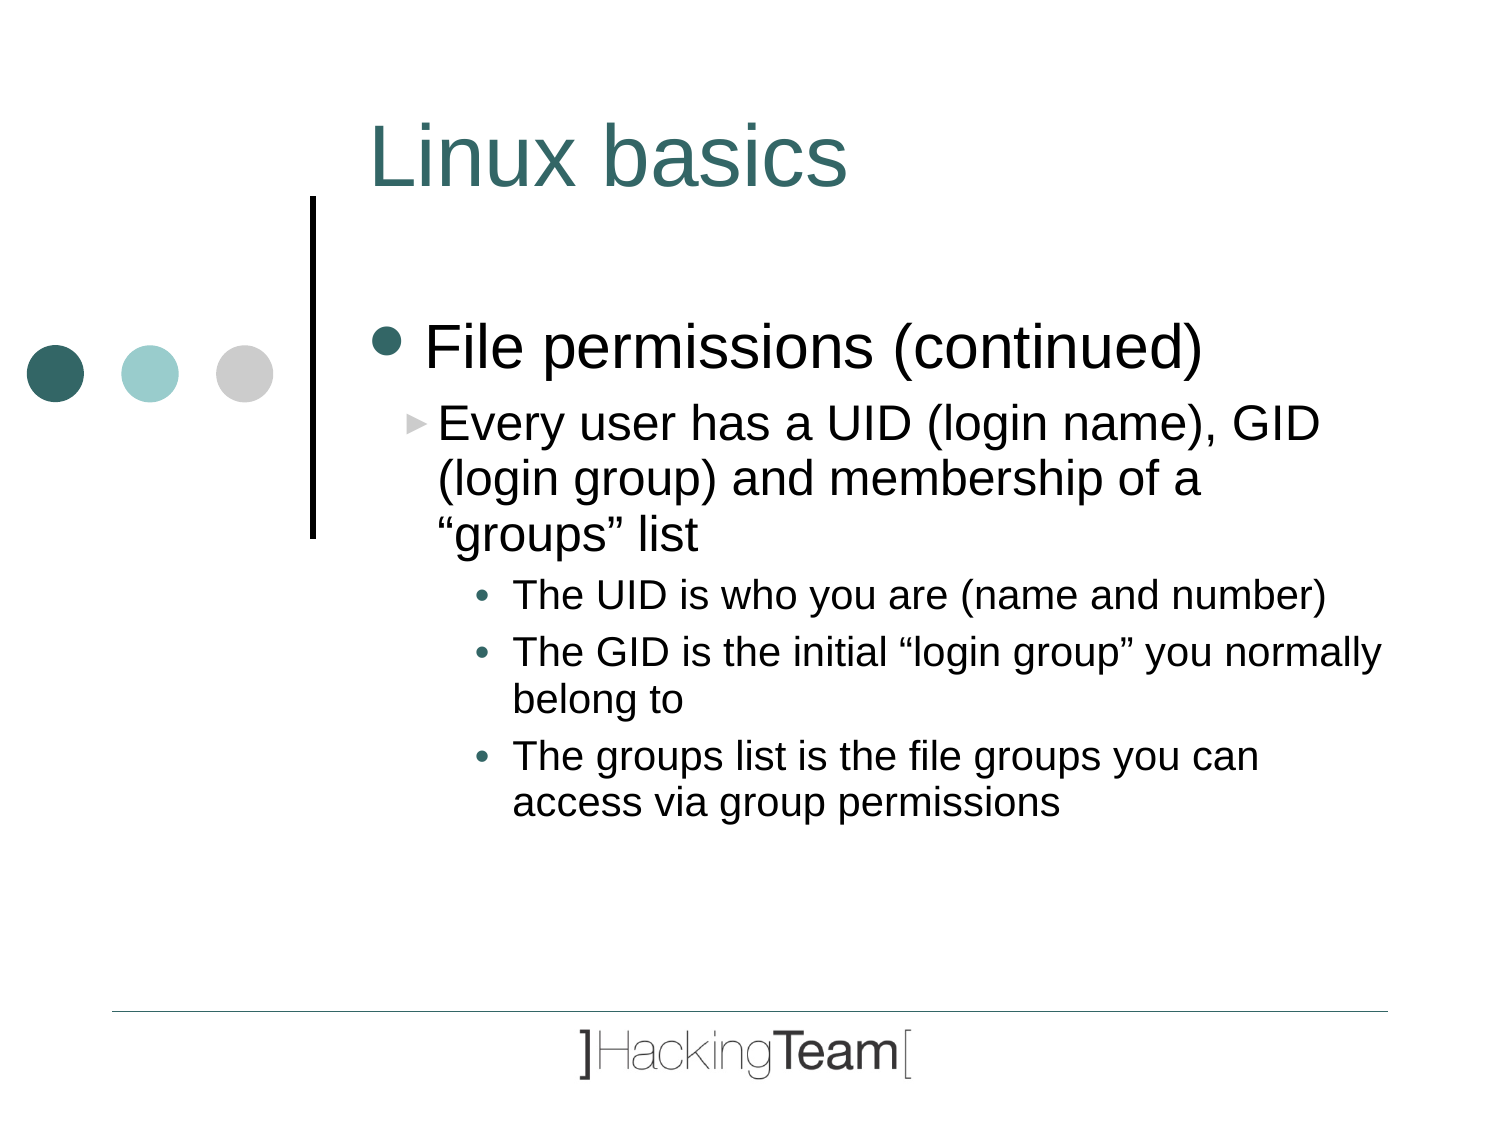

# Linux basics
File permissions (continued)
Every user has a UID (login name), GID (login group) and membership of a “groups” list
The UID is who you are (name and number)
The GID is the initial “login group” you normally belong to
The groups list is the file groups you can access via group permissions